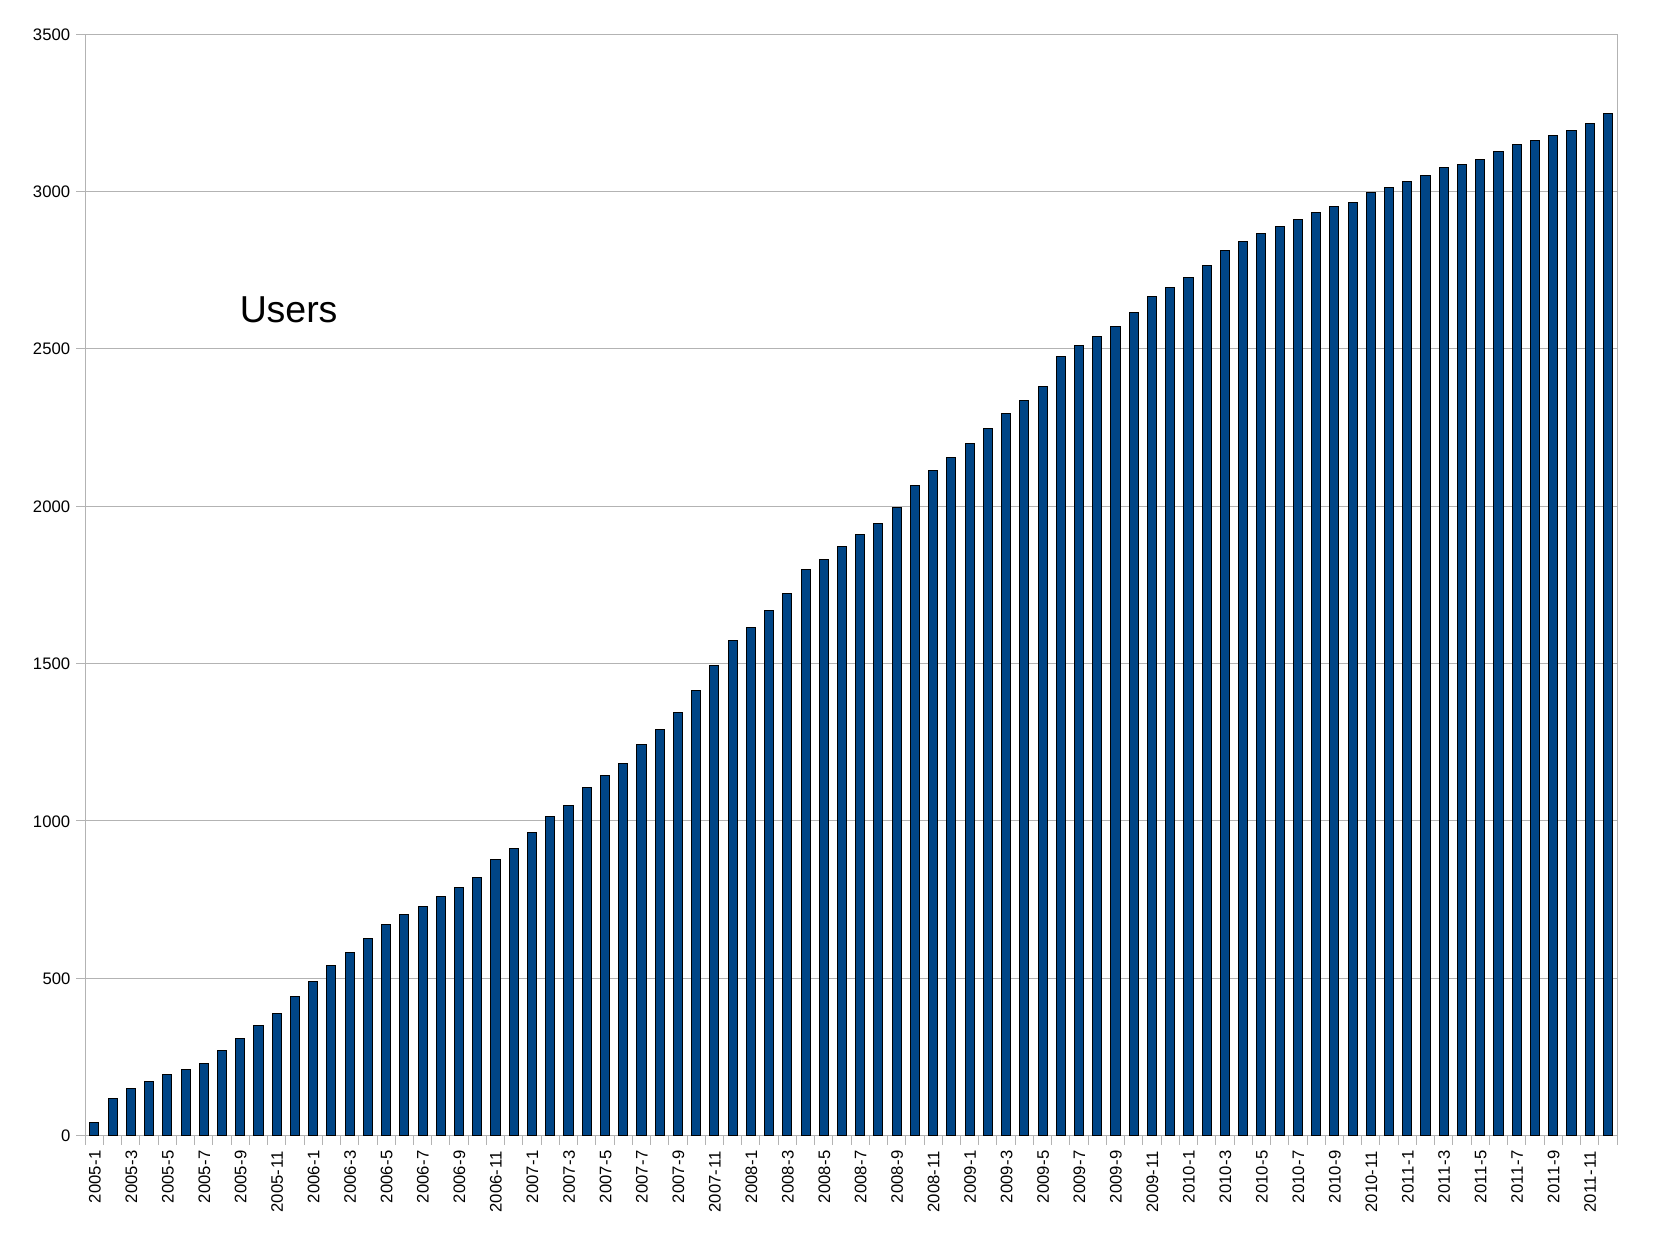

### Chart
| Category | cumul |
|---|---|
| 2005-1 | 42.0 |
| 2005-2 | 117.0 |
| 2005-3 | 148.0 |
| 2005-4 | 172.0 |
| 2005-5 | 192.0 |
| 2005-6 | 210.0 |
| 2005-7 | 230.0 |
| 2005-8 | 270.0 |
| 2005-9 | 308.0 |
| 2005-10 | 348.0 |
| 2005-11 | 387.0 |
| 2005-12 | 441.0 |
| 2006-1 | 489.0 |
| 2006-2 | 541.0 |
| 2006-3 | 581.0 |
| 2006-4 | 626.0 |
| 2006-5 | 670.0 |
| 2006-6 | 702.0 |
| 2006-7 | 729.0 |
| 2006-8 | 759.0 |
| 2006-9 | 788.0 |
| 2006-10 | 819.0 |
| 2006-11 | 878.0 |
| 2006-12 | 912.0 |
| 2007-1 | 962.0 |
| 2007-2 | 1014.0 |
| 2007-3 | 1049.0 |
| 2007-4 | 1106.0 |
| 2007-5 | 1143.0 |
| 2007-6 | 1183.0 |
| 2007-7 | 1242.0 |
| 2007-8 | 1291.0 |
| 2007-9 | 1345.0 |
| 2007-10 | 1415.0 |
| 2007-11 | 1493.0 |
| 2007-12 | 1573.0 |
| 2008-1 | 1614.0 |
| 2008-2 | 1668.0 |
| 2008-3 | 1723.0 |
| 2008-4 | 1800.0 |
| 2008-5 | 1832.0 |
| 2008-6 | 1872.0 |
| 2008-7 | 1909.0 |
| 2008-8 | 1946.0 |
| 2008-9 | 1996.0 |
| 2008-10 | 2065.0 |
| 2008-11 | 2113.0 |
| 2008-12 | 2156.0 |
| 2009-1 | 2198.0 |
| 2009-2 | 2247.0 |
| 2009-3 | 2294.0 |
| 2009-4 | 2336.0 |
| 2009-5 | 2381.0 |
| 2009-6 | 2474.0 |
| 2009-7 | 2510.0 |
| 2009-8 | 2540.0 |
| 2009-9 | 2571.0 |
| 2009-10 | 2616.0 |
| 2009-11 | 2666.0 |
| 2009-12 | 2696.0 |
| 2010-1 | 2728.0 |
| 2010-2 | 2765.0 |
| 2010-3 | 2811.0 |
| 2010-4 | 2840.0 |
| 2010-5 | 2866.0 |
| 2010-6 | 2888.0 |
| 2010-7 | 2912.0 |
| 2010-8 | 2934.0 |
| 2010-9 | 2953.0 |
| 2010-10 | 2965.0 |
| 2010-11 | 2995.0 |
| 2010-12 | 3012.0 |
| 2011-1 | 3032.0 |
| 2011-2 | 3051.0 |
| 2011-3 | 3075.0 |
| 2011-4 | 3085.0 |
| 2011-5 | 3101.0 |
| 2011-6 | 3127.0 |
| 2011-7 | 3150.0 |
| 2011-8 | 3162.0 |
| 2011-9 | 3179.0 |
| 2011-10 | 3193.0 |
| 2011-11 | 3216.0 |
| 2011-12 | 3248.0 |Users